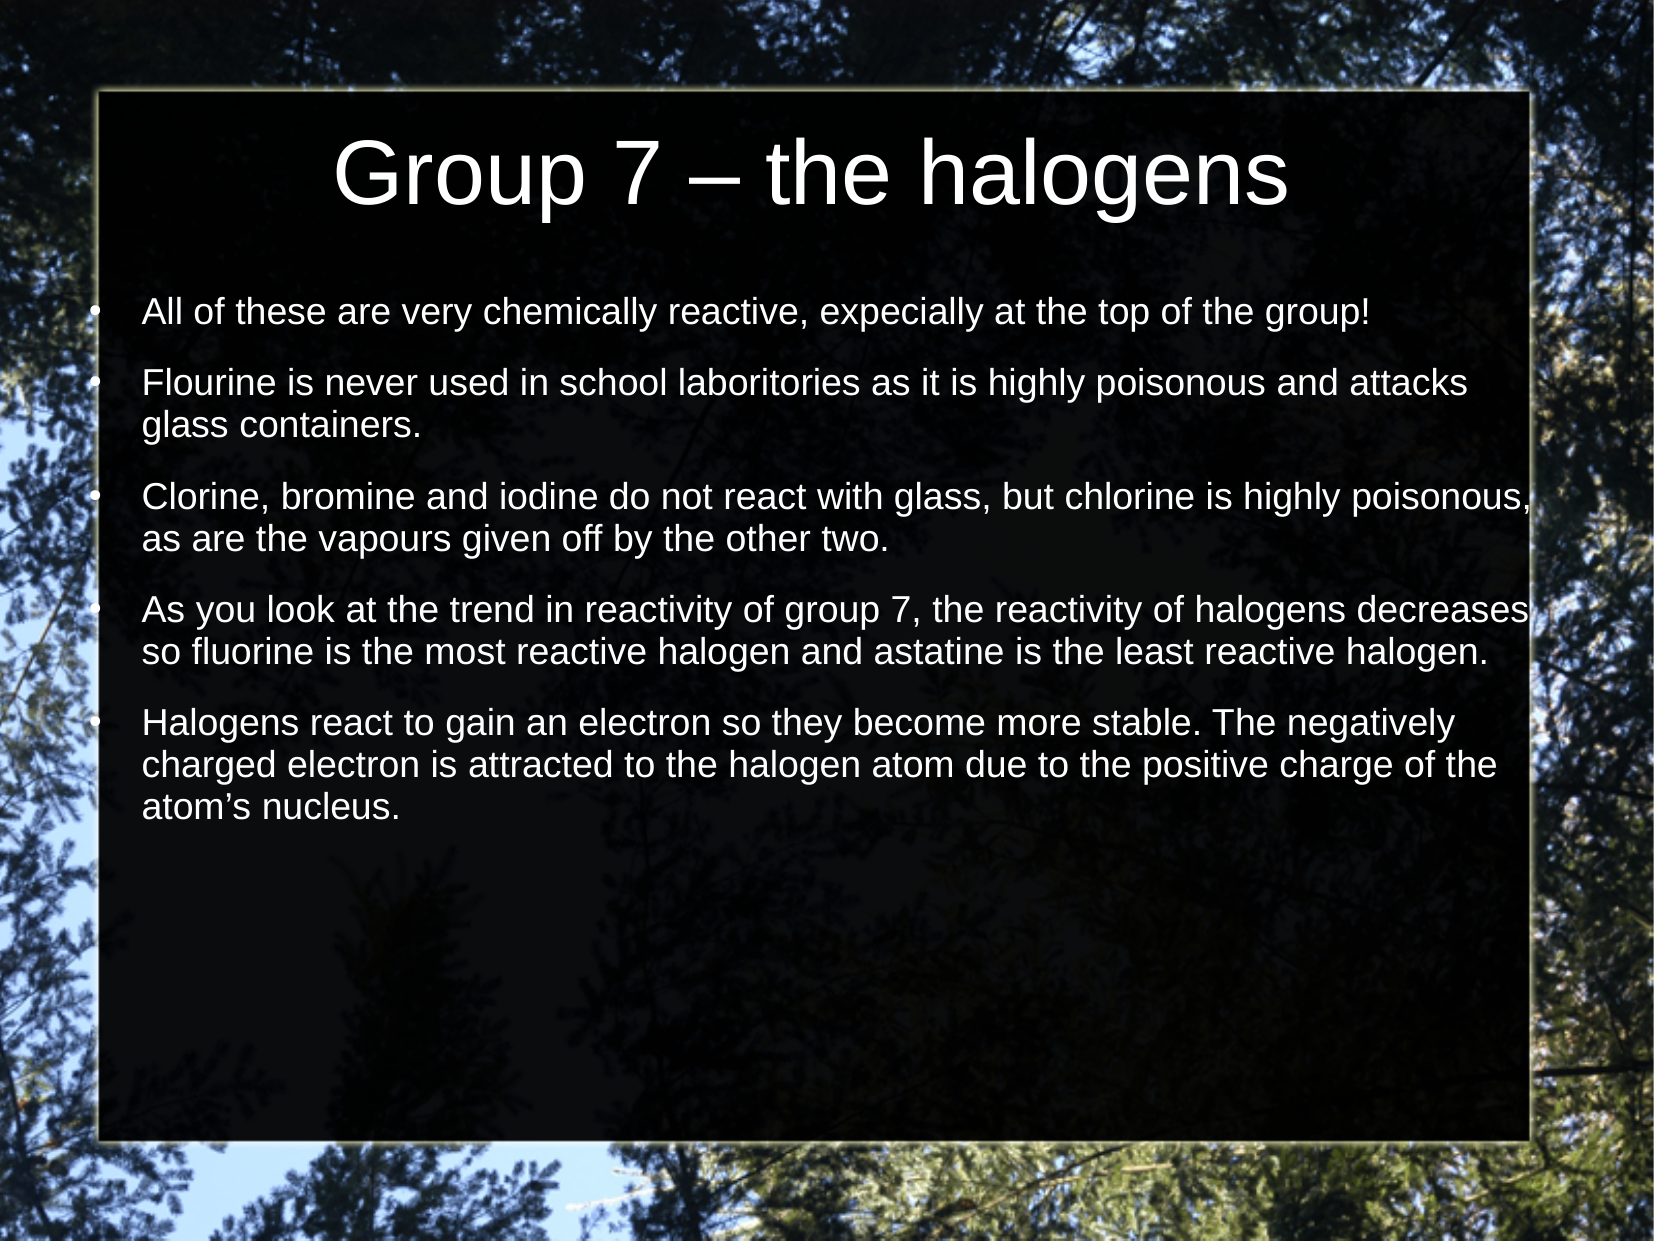

# Group 7 – the halogens
All of these are very chemically reactive, expecially at the top of the group!
Flourine is never used in school laboritories as it is highly poisonous and attacks glass containers.
Clorine, bromine and iodine do not react with glass, but chlorine is highly poisonous, as are the vapours given off by the other two.
As you look at the trend in reactivity of group 7, the reactivity of halogens decreases so fluorine is the most reactive halogen and astatine is the least reactive halogen.
Halogens react to gain an electron so they become more stable. The negatively charged electron is attracted to the halogen atom due to the positive charge of the atom’s nucleus.